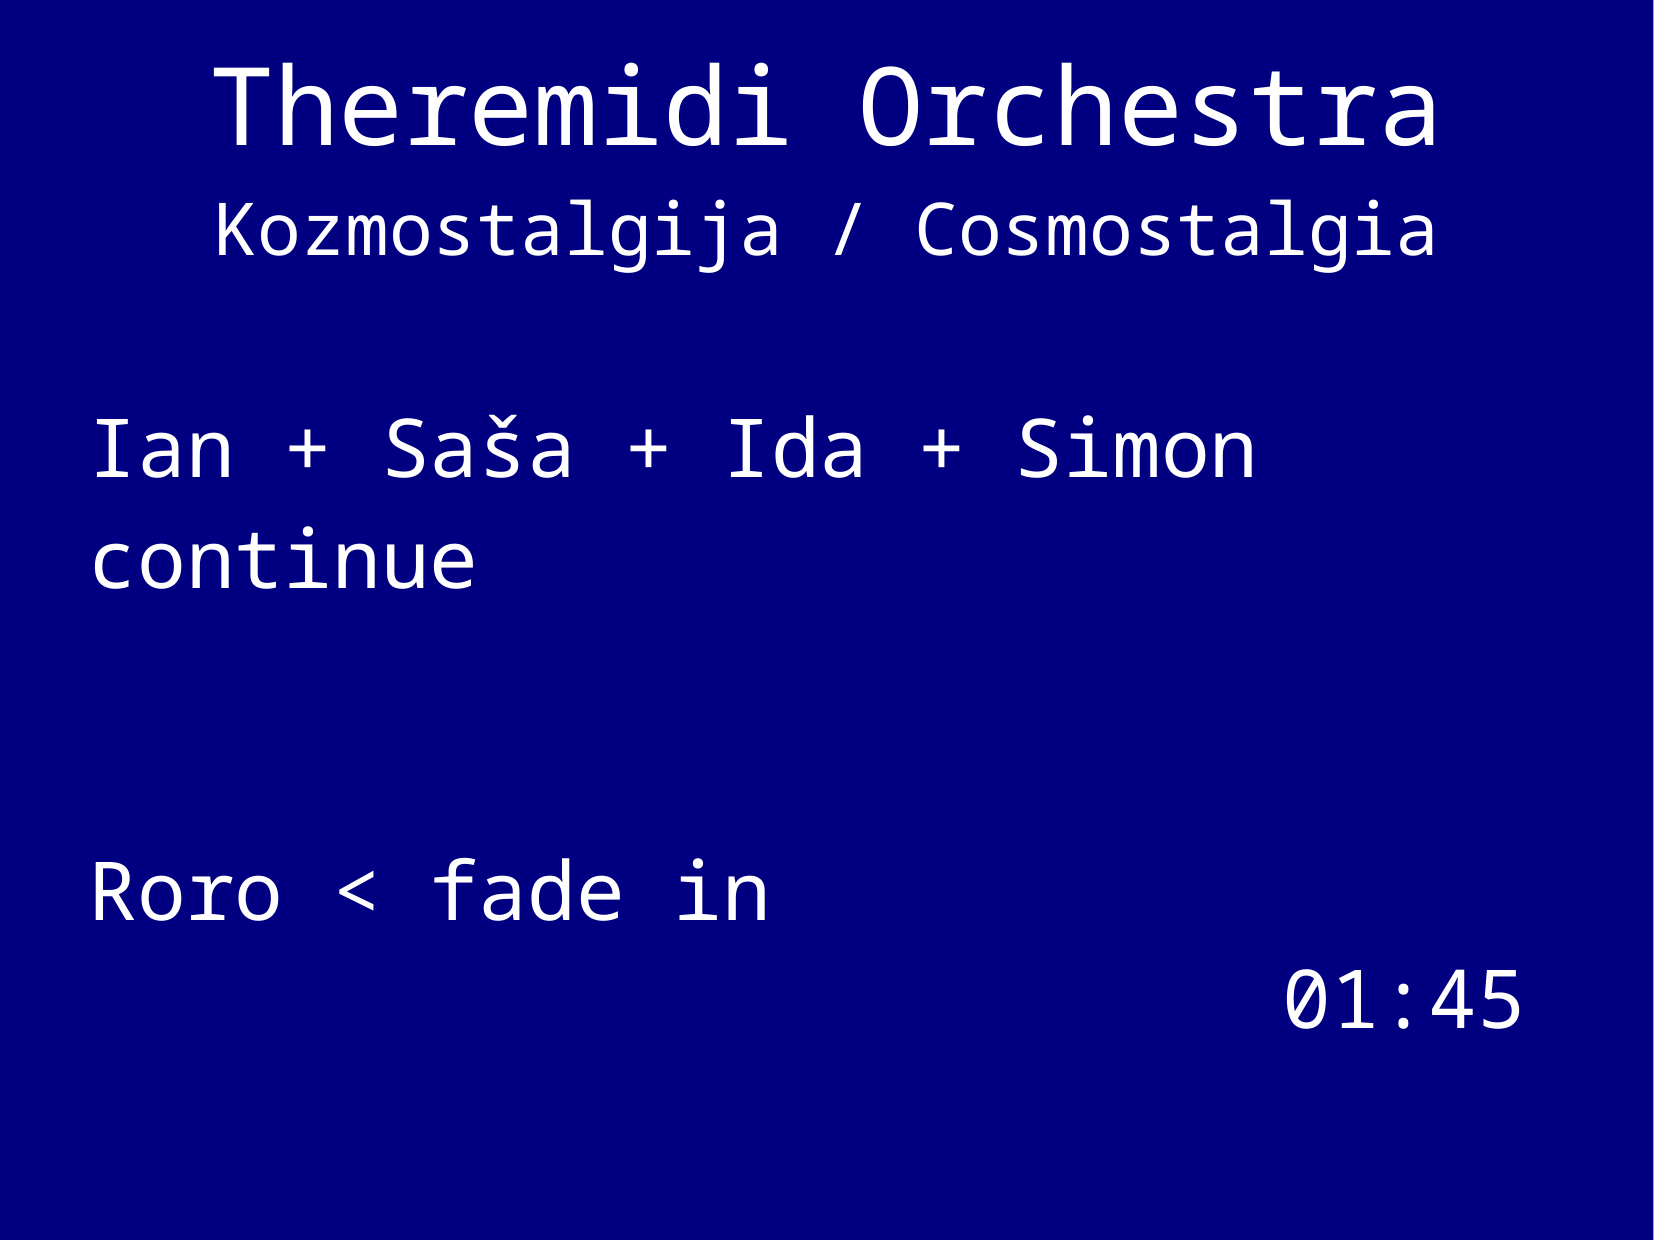

# Theremidi Orchestra Kozmostalgija / Cosmostalgia
Ian + Saša + Ida + Simon continue
Roro < fade in
01:45